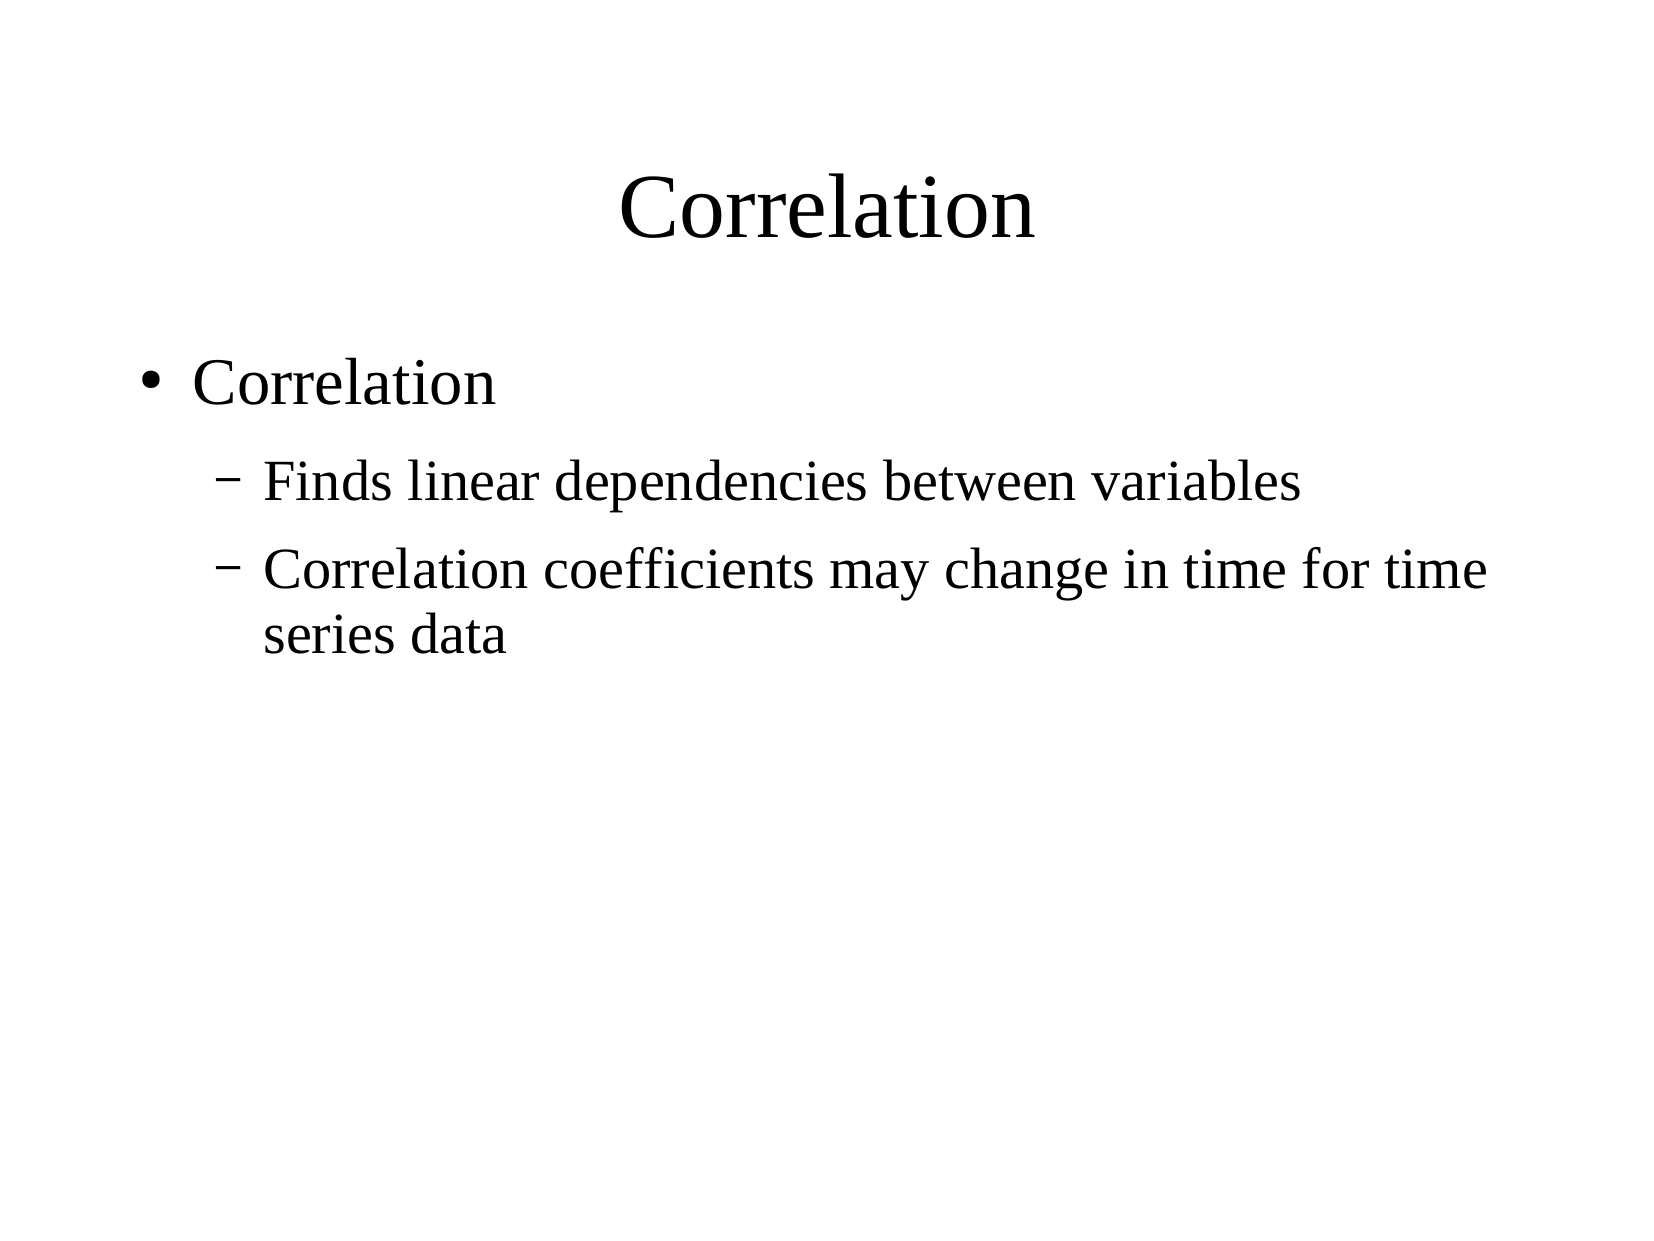

# Correlation
Correlation
Finds linear dependencies between variables
Correlation coefficients may change in time for time series data